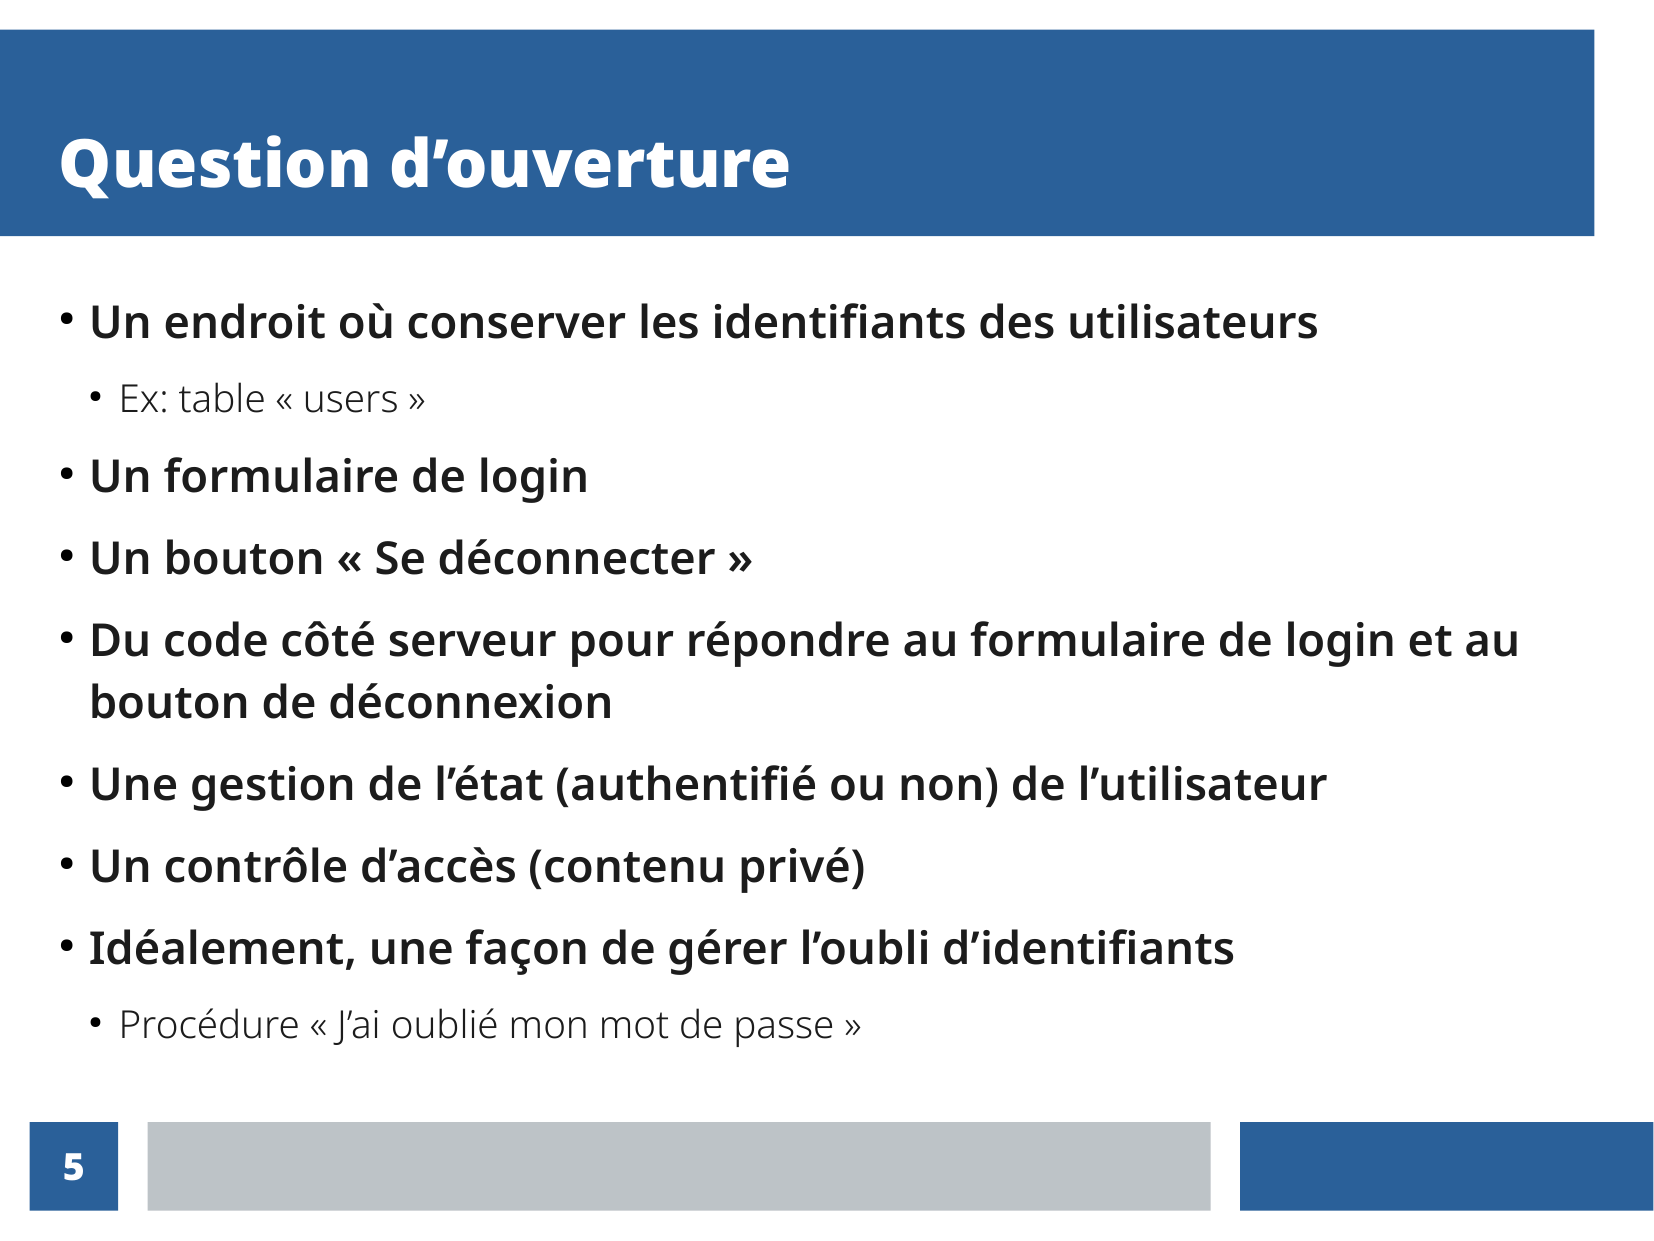

# Question d’ouverture
Un endroit où conserver les identifiants des utilisateurs
Ex: table « users »
Un formulaire de login
Un bouton « Se déconnecter »
Du code côté serveur pour répondre au formulaire de login et au bouton de déconnexion
Une gestion de l’état (authentifié ou non) de l’utilisateur
Un contrôle d’accès (contenu privé)
Idéalement, une façon de gérer l’oubli d’identifiants
Procédure « J’ai oublié mon mot de passe »
5